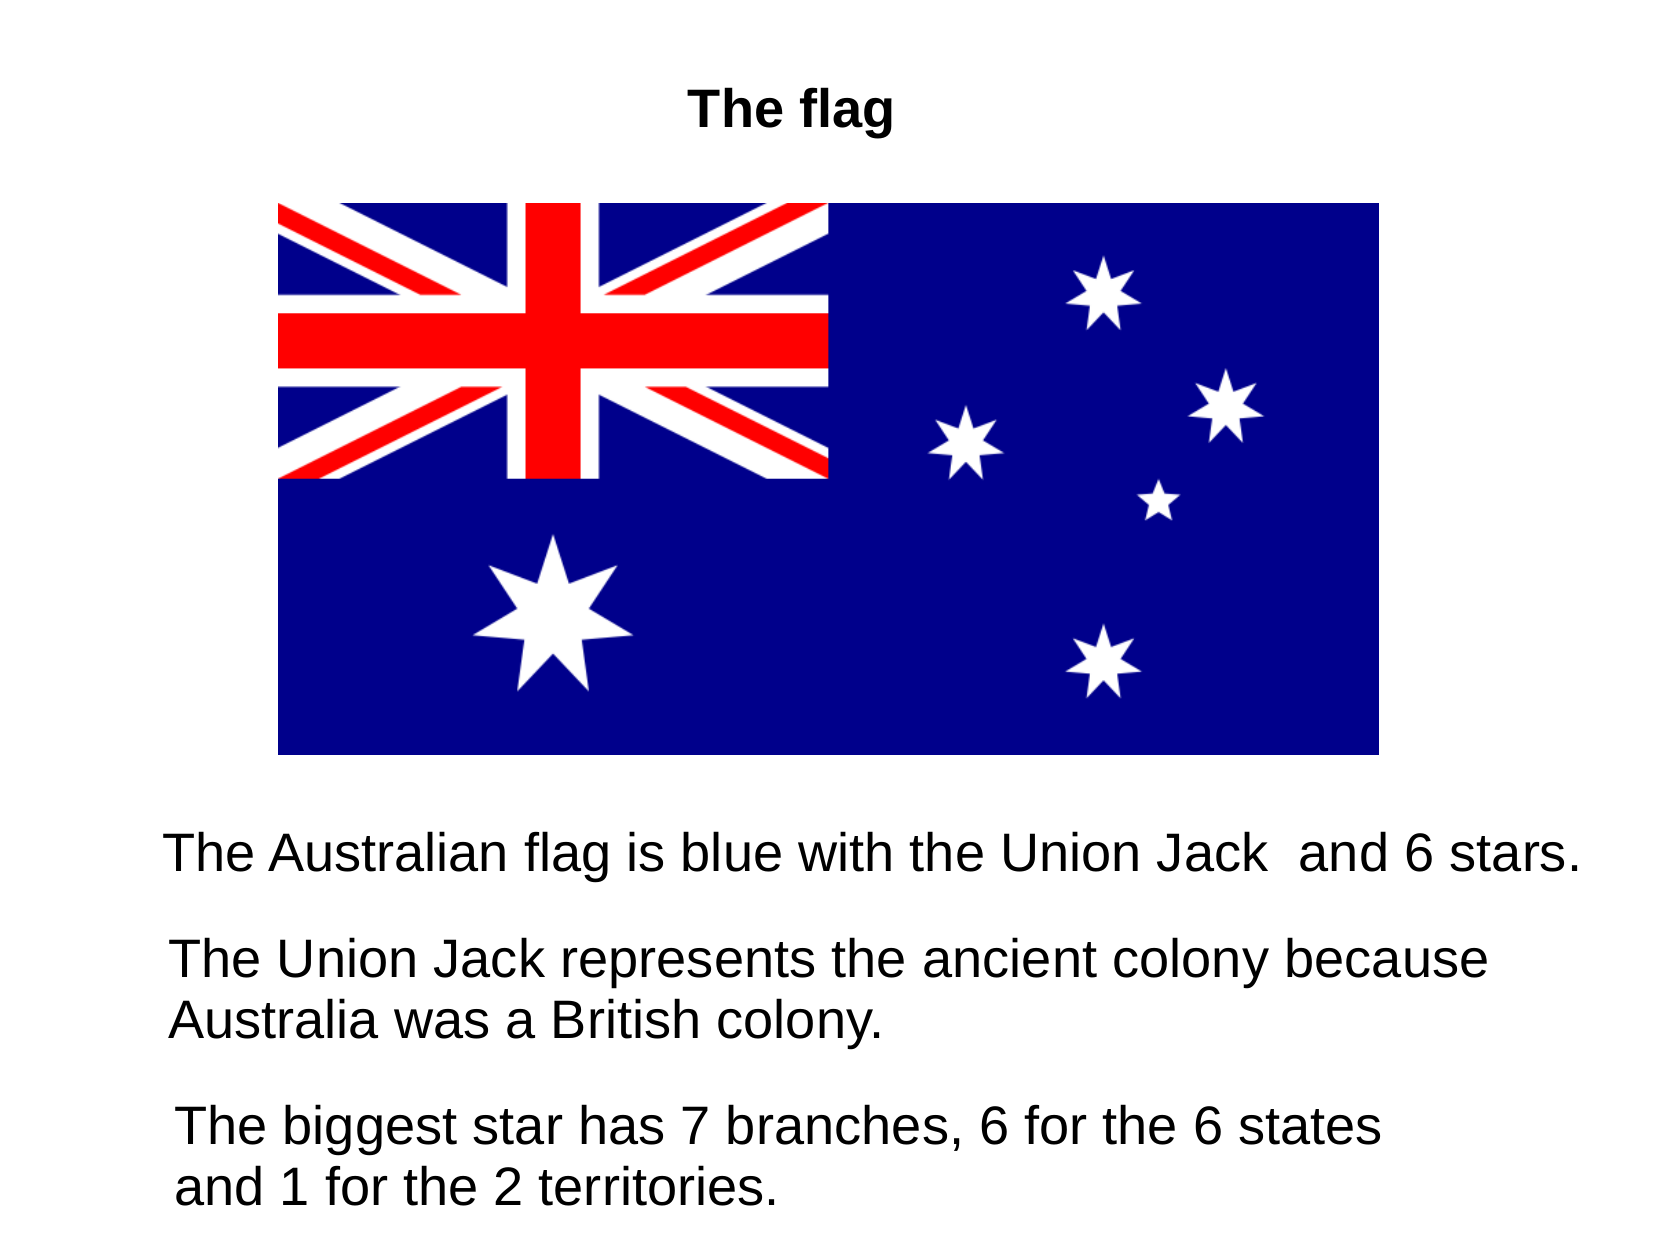

The flag
The Australian flag is blue with the Union Jack and 6 stars.
The Union Jack represents the ancient colony because
Australia was a British colony.
The biggest star has 7 branches, 6 for the 6 states
and 1 for the 2 territories.